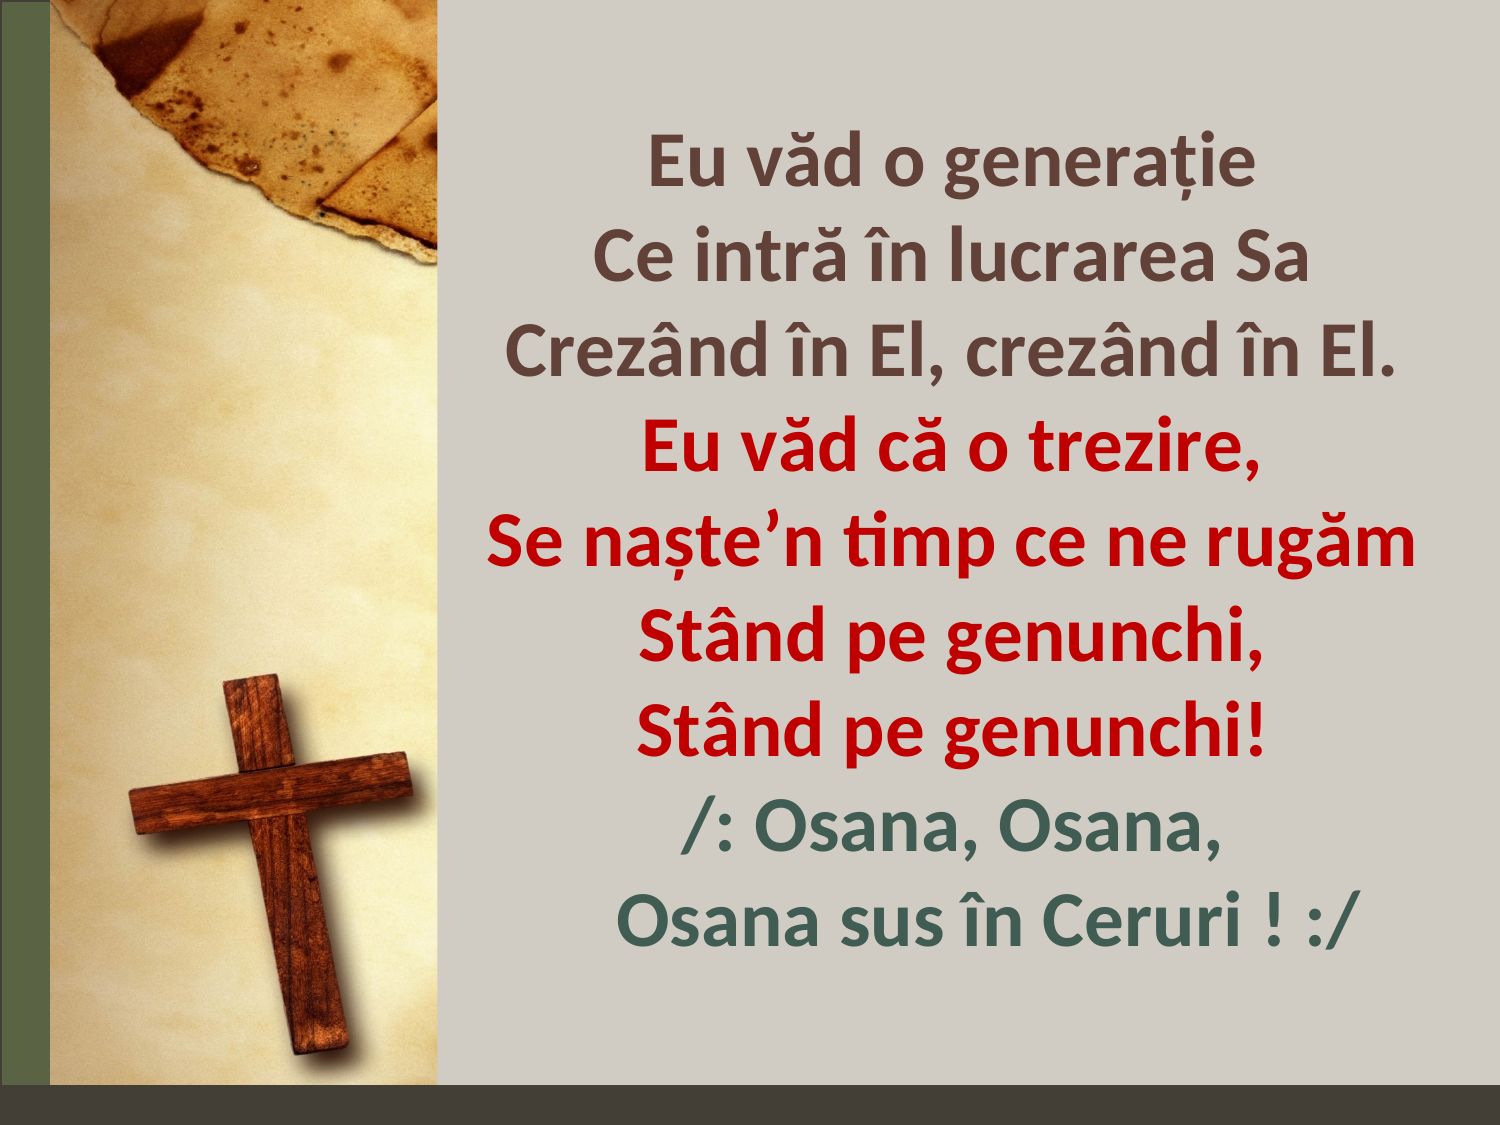

# Eu văd o generaţie Ce intră în lucrarea Sa Crezând în El, crezând în El. Eu văd că o trezire, Se naşte’n timp ce ne rugăm Stând pe genunchi, Stând pe genunchi! /: Osana, Osana, Osana sus în Ceruri ! :/